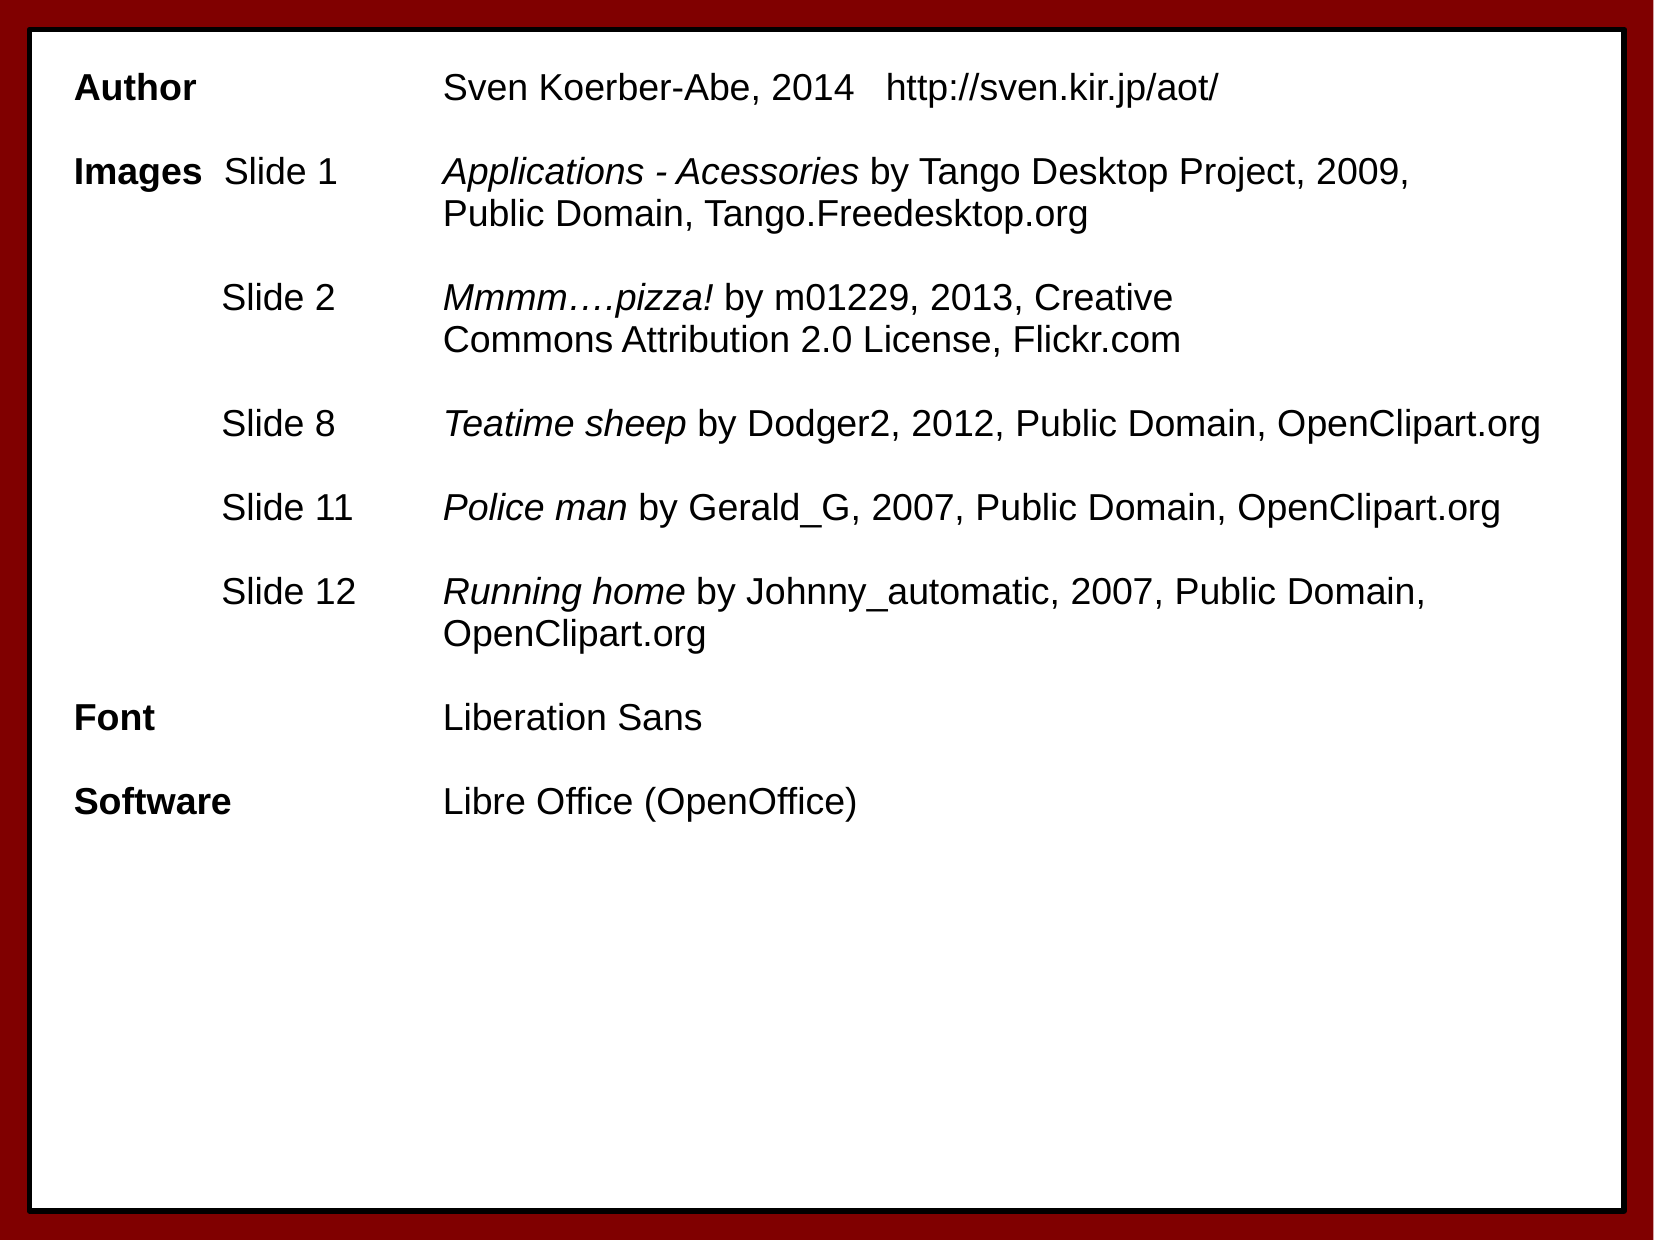

Author				Sven Koerber-Abe, 2014	http://sven.kir.jp/aot/
Images Slide 1		Applications - Acessories by Tango Desktop Project, 2009, 							Public Domain, Tango.Freedesktop.org
		Slide 2		Mmmm….pizza! by m01229, 2013, Creative
					Commons Attribution 2.0 License, Flickr.com
		Slide 8		Teatime sheep by Dodger2, 2012, Public Domain, OpenClipart.org
		Slide 11		Police man by Gerald_G, 2007, Public Domain, OpenClipart.org
		Slide 12		Running home by Johnny_automatic, 2007, Public Domain,
					OpenClipart.org
Font				Liberation Sans
Software			Libre Office (OpenOffice)